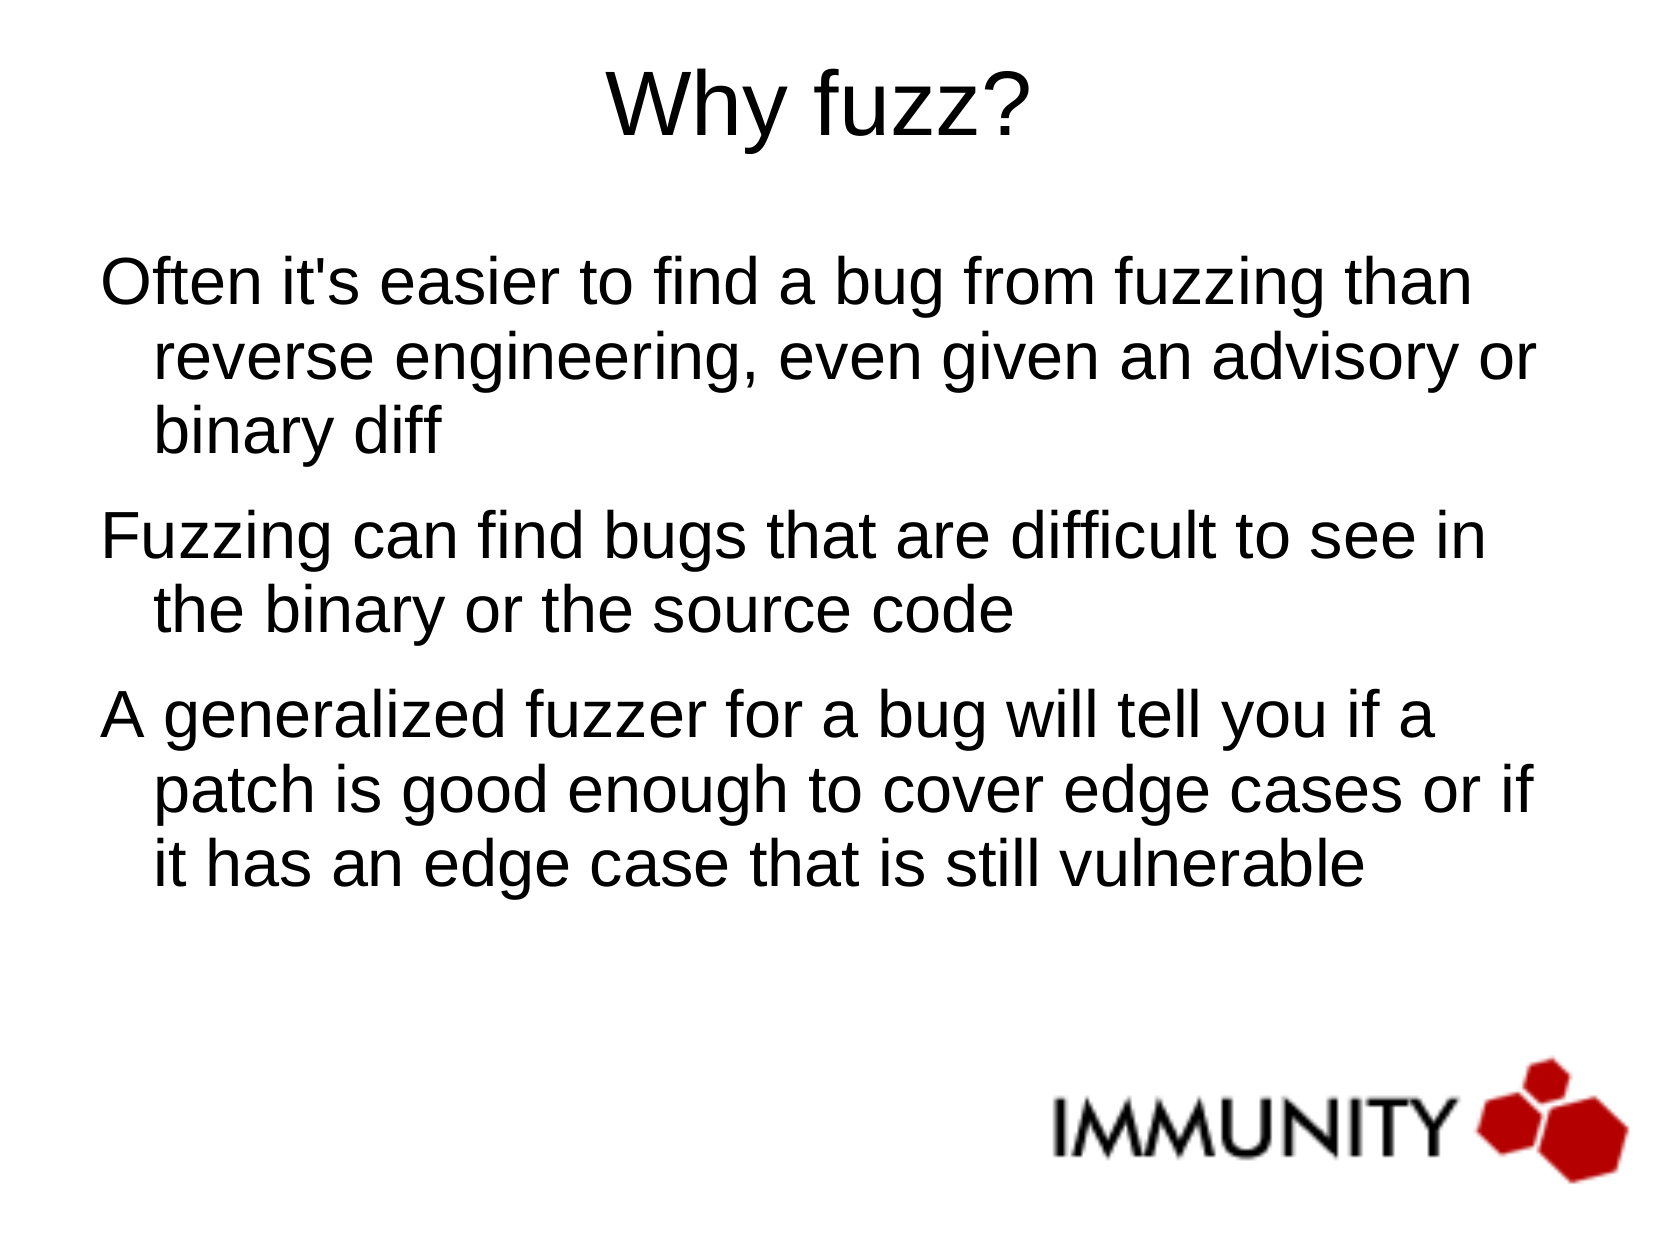

# Why fuzz?
Often it's easier to find a bug from fuzzing than reverse engineering, even given an advisory or binary diff
Fuzzing can find bugs that are difficult to see in the binary or the source code
A generalized fuzzer for a bug will tell you if a patch is good enough to cover edge cases or if it has an edge case that is still vulnerable